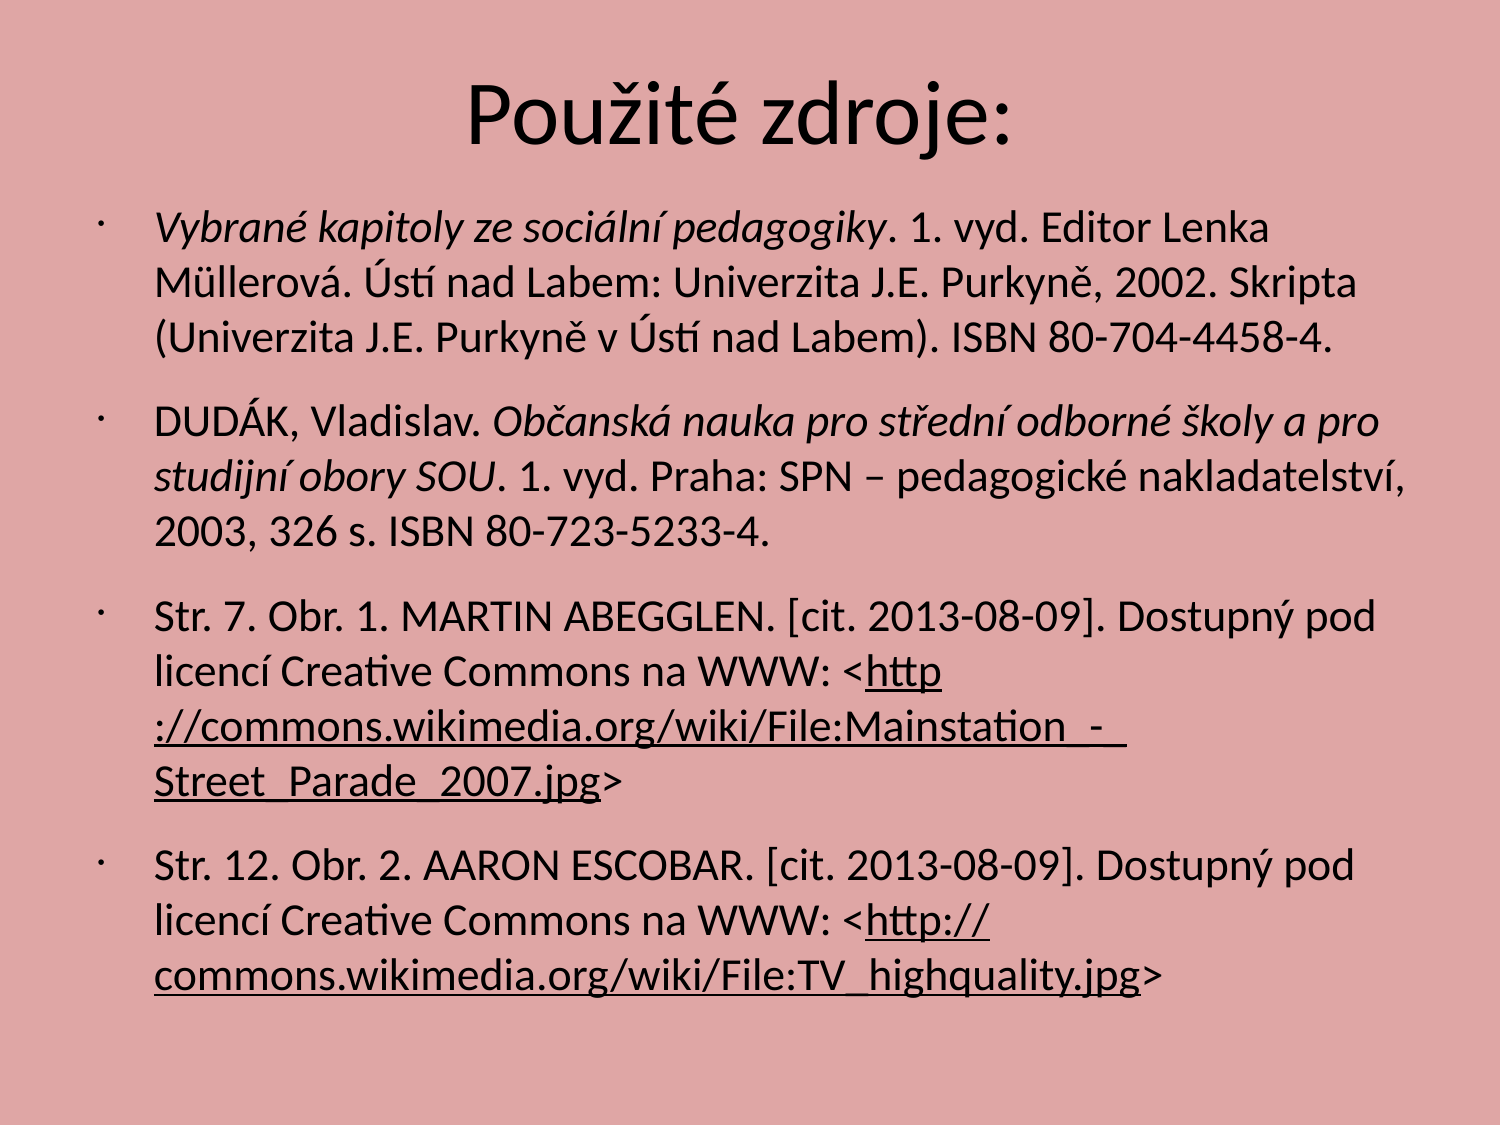

# Použité zdroje:
Vybrané kapitoly ze sociální pedagogiky. 1. vyd. Editor Lenka Müllerová. Ústí nad Labem: Univerzita J.E. Purkyně, 2002. Skripta (Univerzita J.E. Purkyně v Ústí nad Labem). ISBN 80-704-4458-4.
DUDÁK, Vladislav. Občanská nauka pro střední odborné školy a pro studijní obory SOU. 1. vyd. Praha: SPN – pedagogické nakladatelství, 2003, 326 s. ISBN 80-723-5233-4.
Str. 7. Obr. 1. MARTIN ABEGGLEN. [cit. 2013-08-09]. Dostupný pod licencí Creative Commons na WWW: <http://commons.wikimedia.org/wiki/File:Mainstation_-_Street_Parade_2007.jpg>
Str. 12. Obr. 2. AARON ESCOBAR. [cit. 2013-08-09]. Dostupný pod licencí Creative Commons na WWW: <http://commons.wikimedia.org/wiki/File:TV_highquality.jpg>